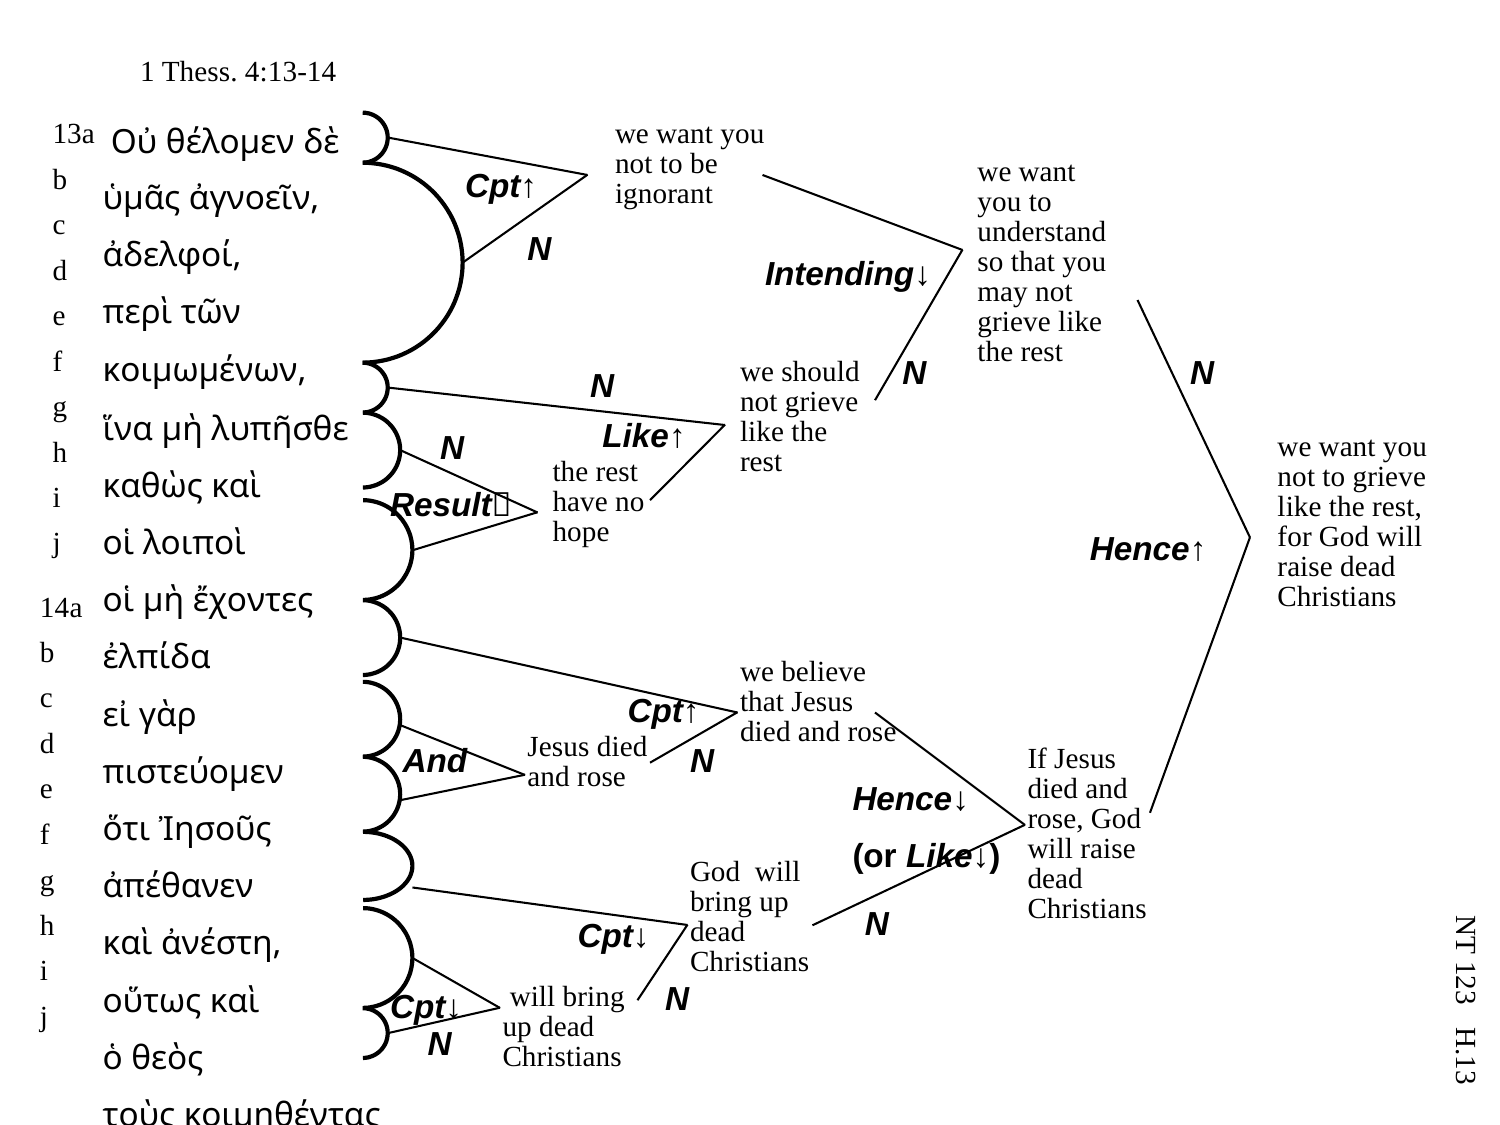

1 Thess. 4:13-14
13a
b
c
d
e
f
g
h
i
j
 Οὐ θέλομεν δὲ
ὑμᾶς ἀγνοεῖν,
ἀδελφοί,
περὶ τῶν
κοιμωμένων,
ἵνα μὴ λυπῆσθε
καθὼς καὶ
οἱ λοιποὶ
οἱ μὴ ἔχοντες
ἐλπίδα
εἰ γὰρ
πιστεύομεν
ὅτι Ἰησοῦς
ἀπέθανεν
καὶ ἀνέστη,
οὕτως καὶ
ὁ θεὸς
τοὺς κοιμηθέντας
διὰ τοῦ Ἰησοῦ
ἄξει σὺν αὐτῷ.
we want you not to be ignorant
we want you to understand so that you may not grieve like the rest
Cpt↑
N
Intending↓
we should not grieve like the rest
N
N
N
Like↑
N
we want you not to grieve like the rest, for God will raise dead Christians
the rest have no hope
Result
Hence↑
14a
b
c
d
e
f
g
h
i
j
we believe that Jesus died and rose
Cpt↑
Jesus died and rose
And
N
If Jesus died and rose, God will raise dead Christians
Hence↓
(or Like↓)
God will bring up dead Christians
N
Cpt↓
 will bring up dead Christians
N
Cpt↓
NT 123 H.13
N